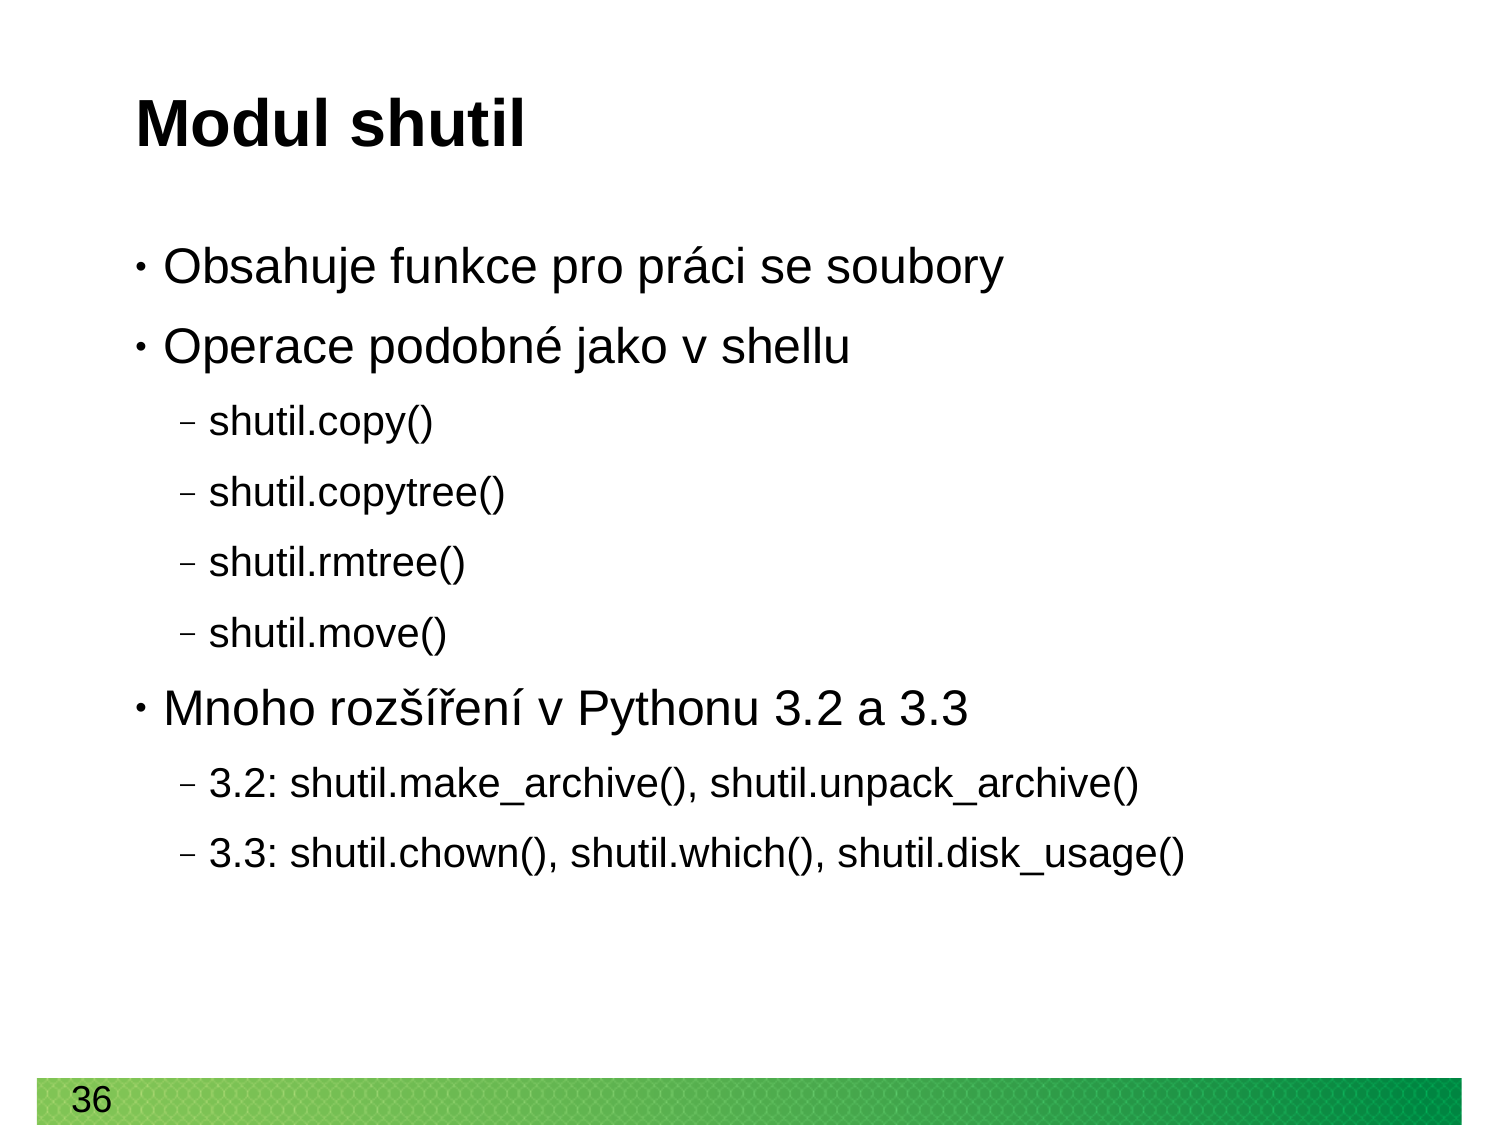

# Modul shutil
Obsahuje funkce pro práci se soubory
Operace podobné jako v shellu
shutil.copy()
shutil.copytree()
shutil.rmtree()
shutil.move()
Mnoho rozšíření v Pythonu 3.2 a 3.3
3.2: shutil.make_archive(), shutil.unpack_archive()
3.3: shutil.chown(), shutil.which(), shutil.disk_usage()